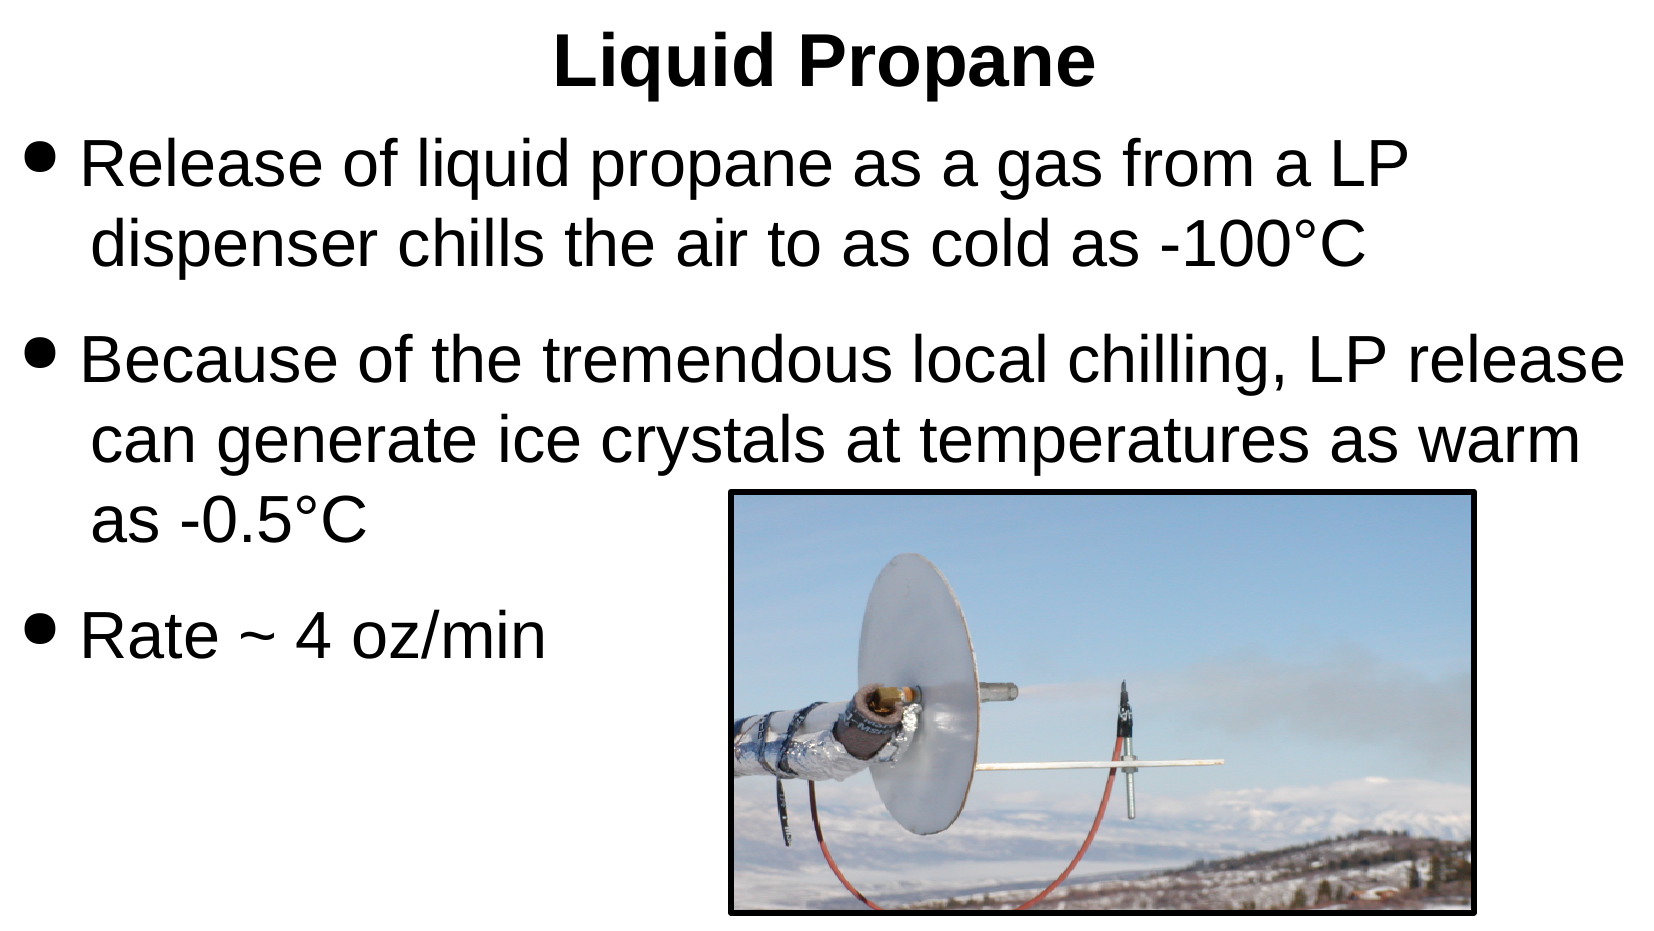

Release of liquid propane as a gas from a LP dispenser chills the air to as cold as -100°C
 Because of the tremendous local chilling, LP release can generate ice crystals at temperatures as warm as -0.5°C
 Rate ~ 4 oz/min
# Liquid Propane